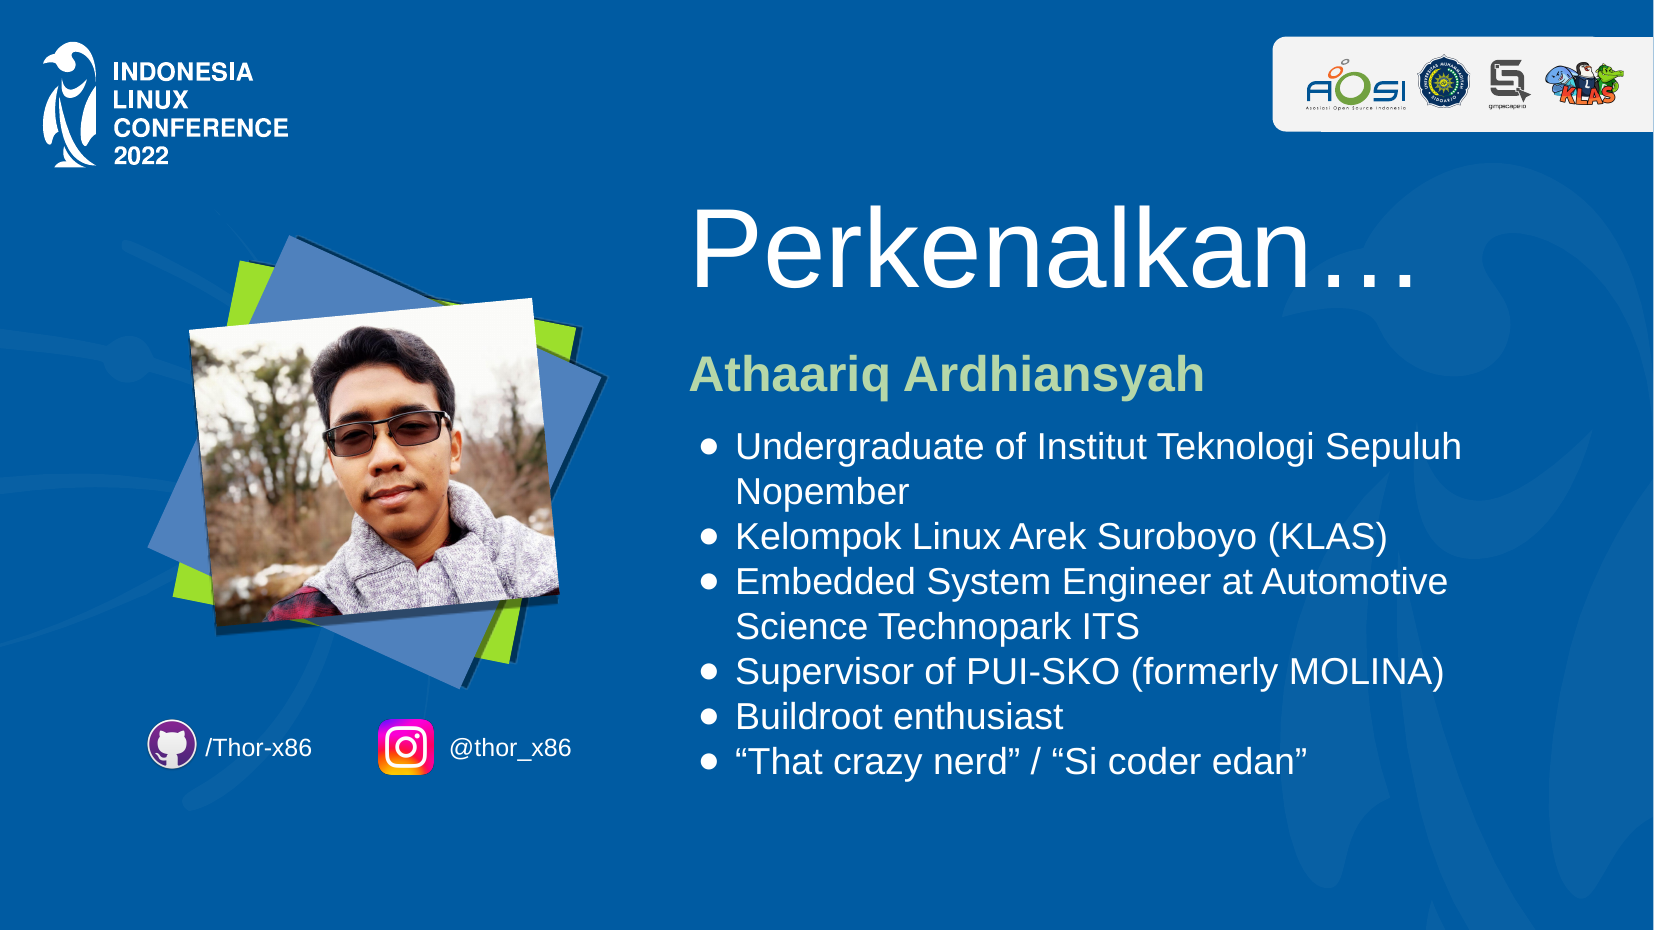

Perkenalkan…
Athaariq Ardhiansyah
Undergraduate of Institut Teknologi Sepuluh Nopember
Kelompok Linux Arek Suroboyo (KLAS)
Embedded System Engineer at Automotive Science Technopark ITS
Supervisor of PUI-SKO (formerly MOLINA)
Buildroot enthusiast
“That crazy nerd” / “Si coder edan”
/Thor-x86
@thor_x86